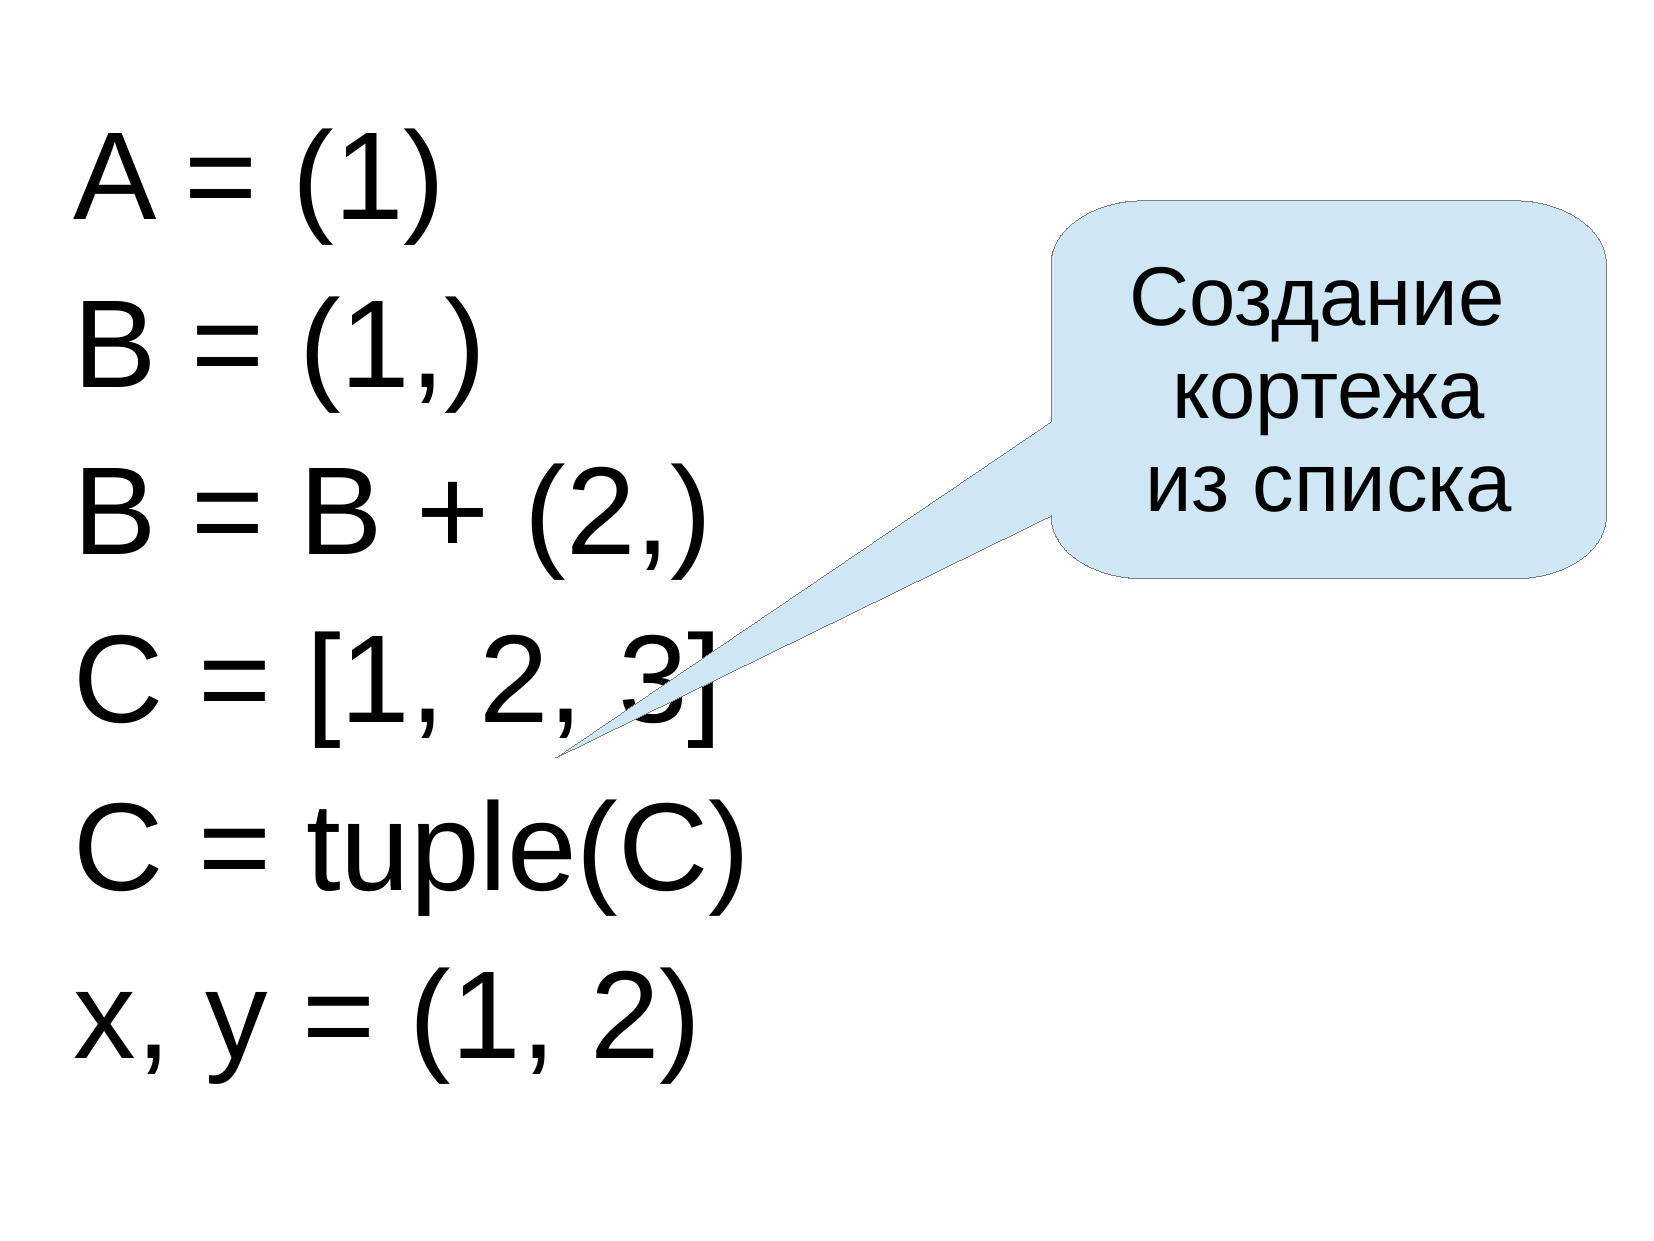

A = (1)
B = (1,)
B = B + (2,)
C = [1, 2, 3]
C = tuple(C)
x, y = (1, 2)
Создание
кортежа
из списка